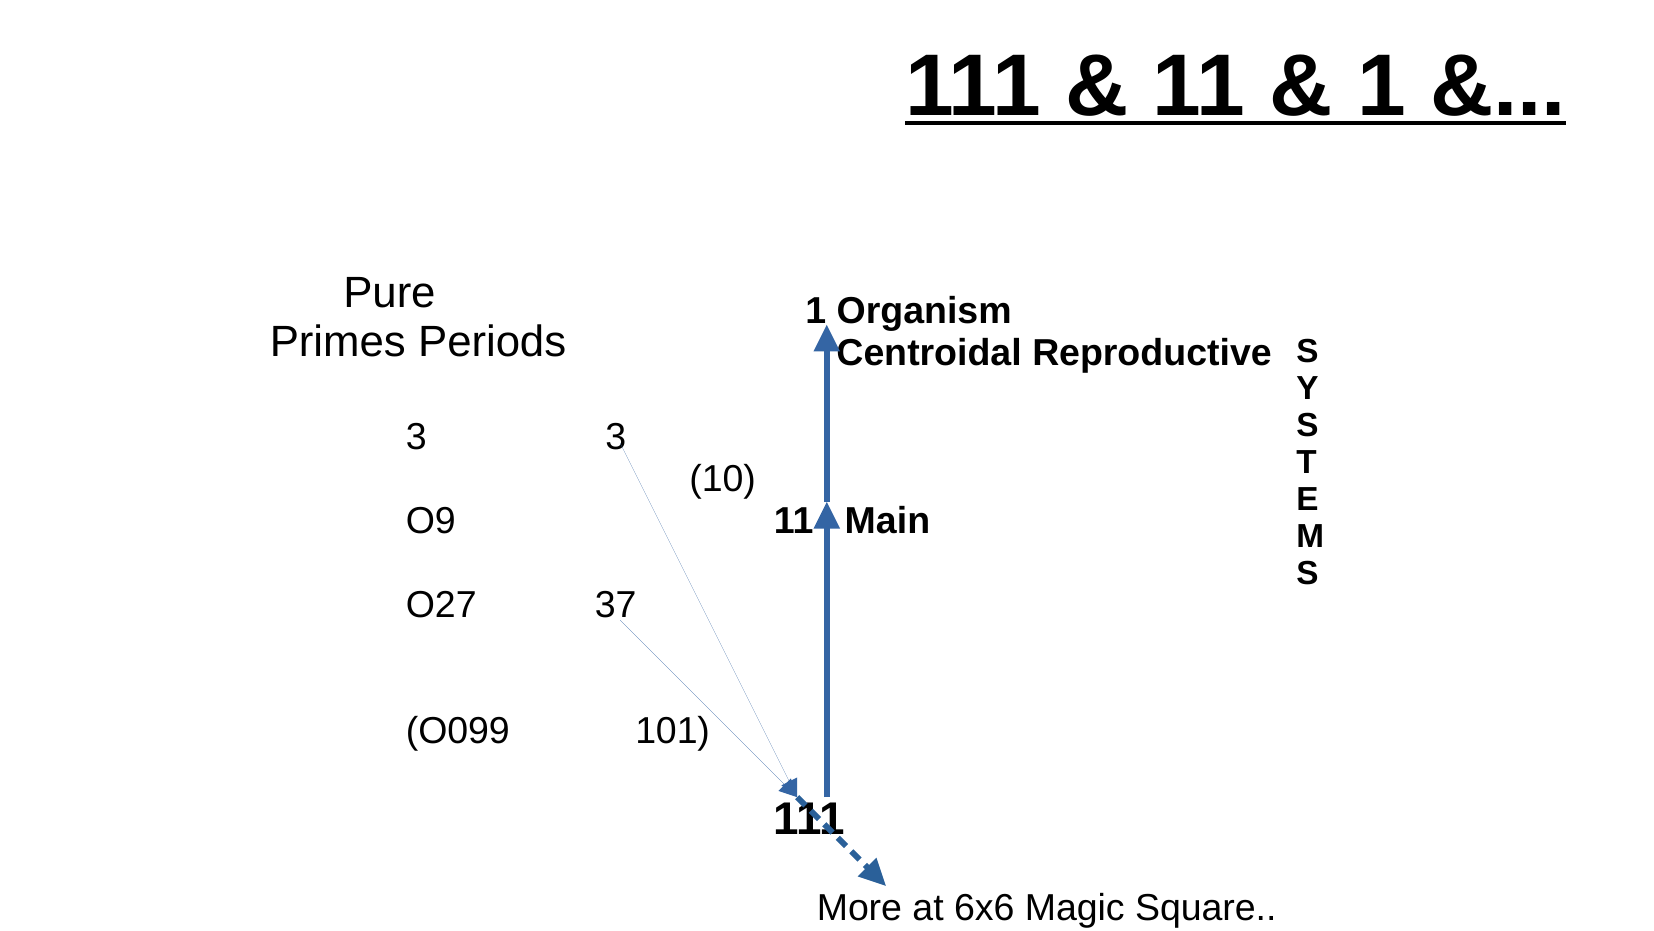

111 & 11 & 1 &...
 Pure
 Primes Periods
		 1 Organism
 Centroidal Reproductive
3	 3
 (10)
O9		 11 Main
O27	 37
(O099 101)
		 111
 	 More at 6x6 Magic Square..
S
Y
S
T
E
M
S